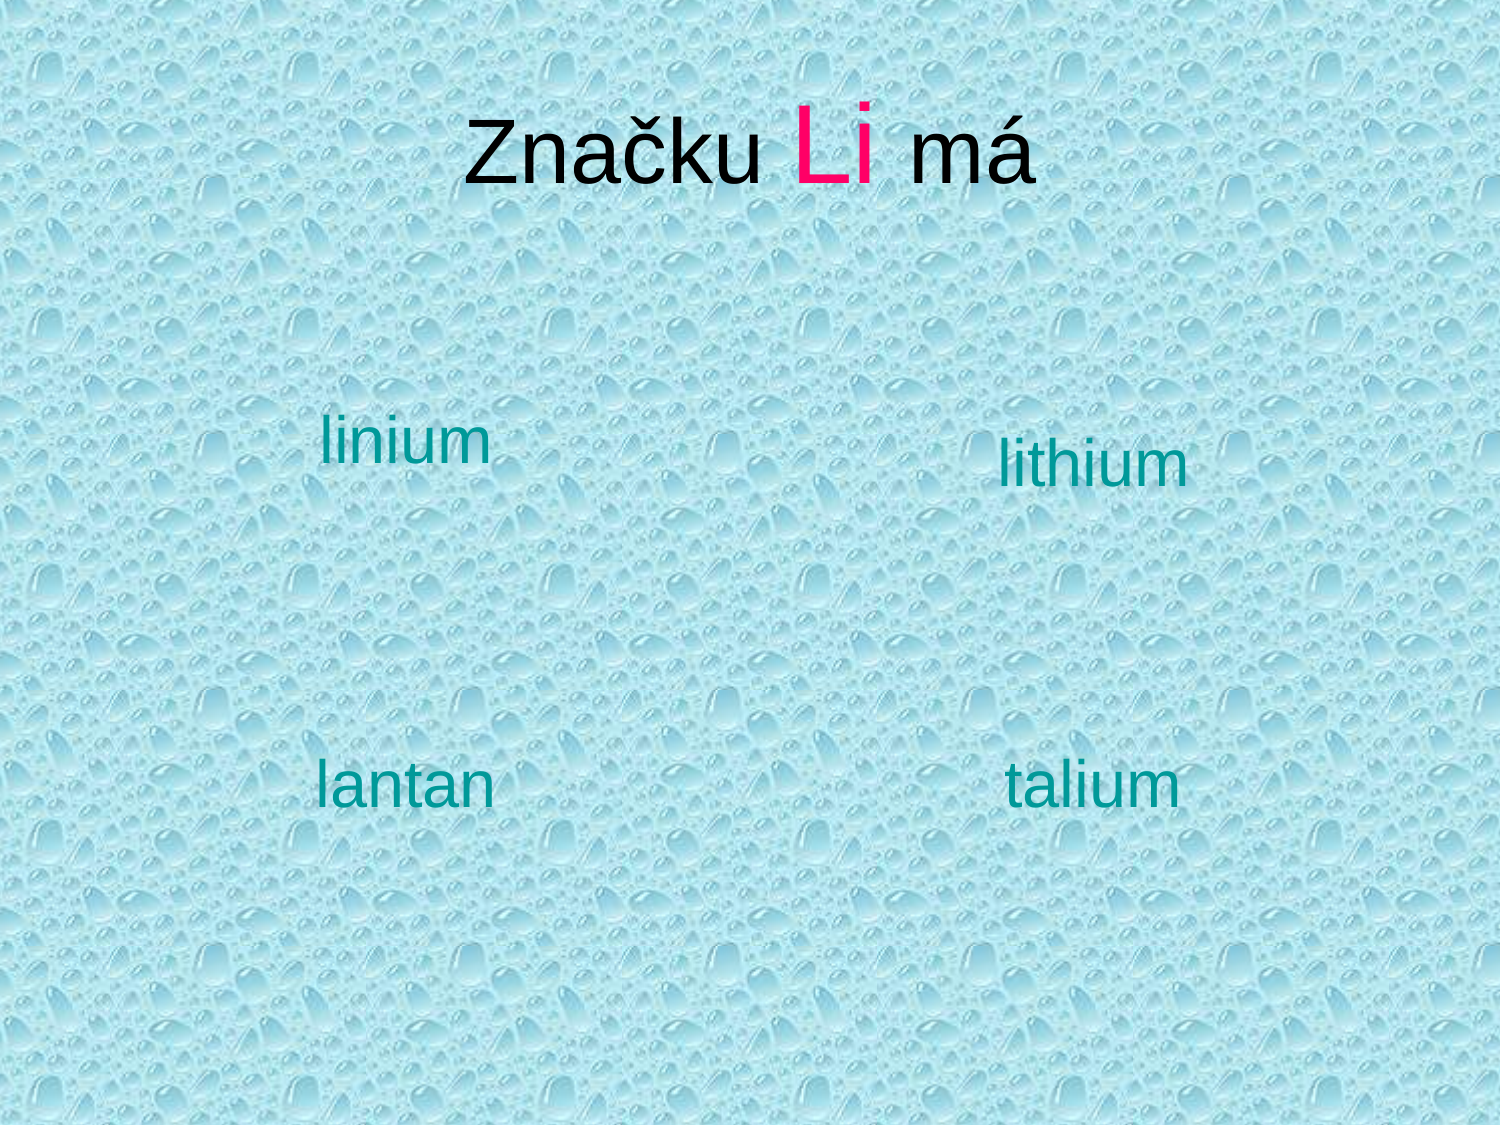

# Značku Li má
| linium |
| --- |
| lithium |
| --- |
| lantan |
| --- |
| talium |
| --- |